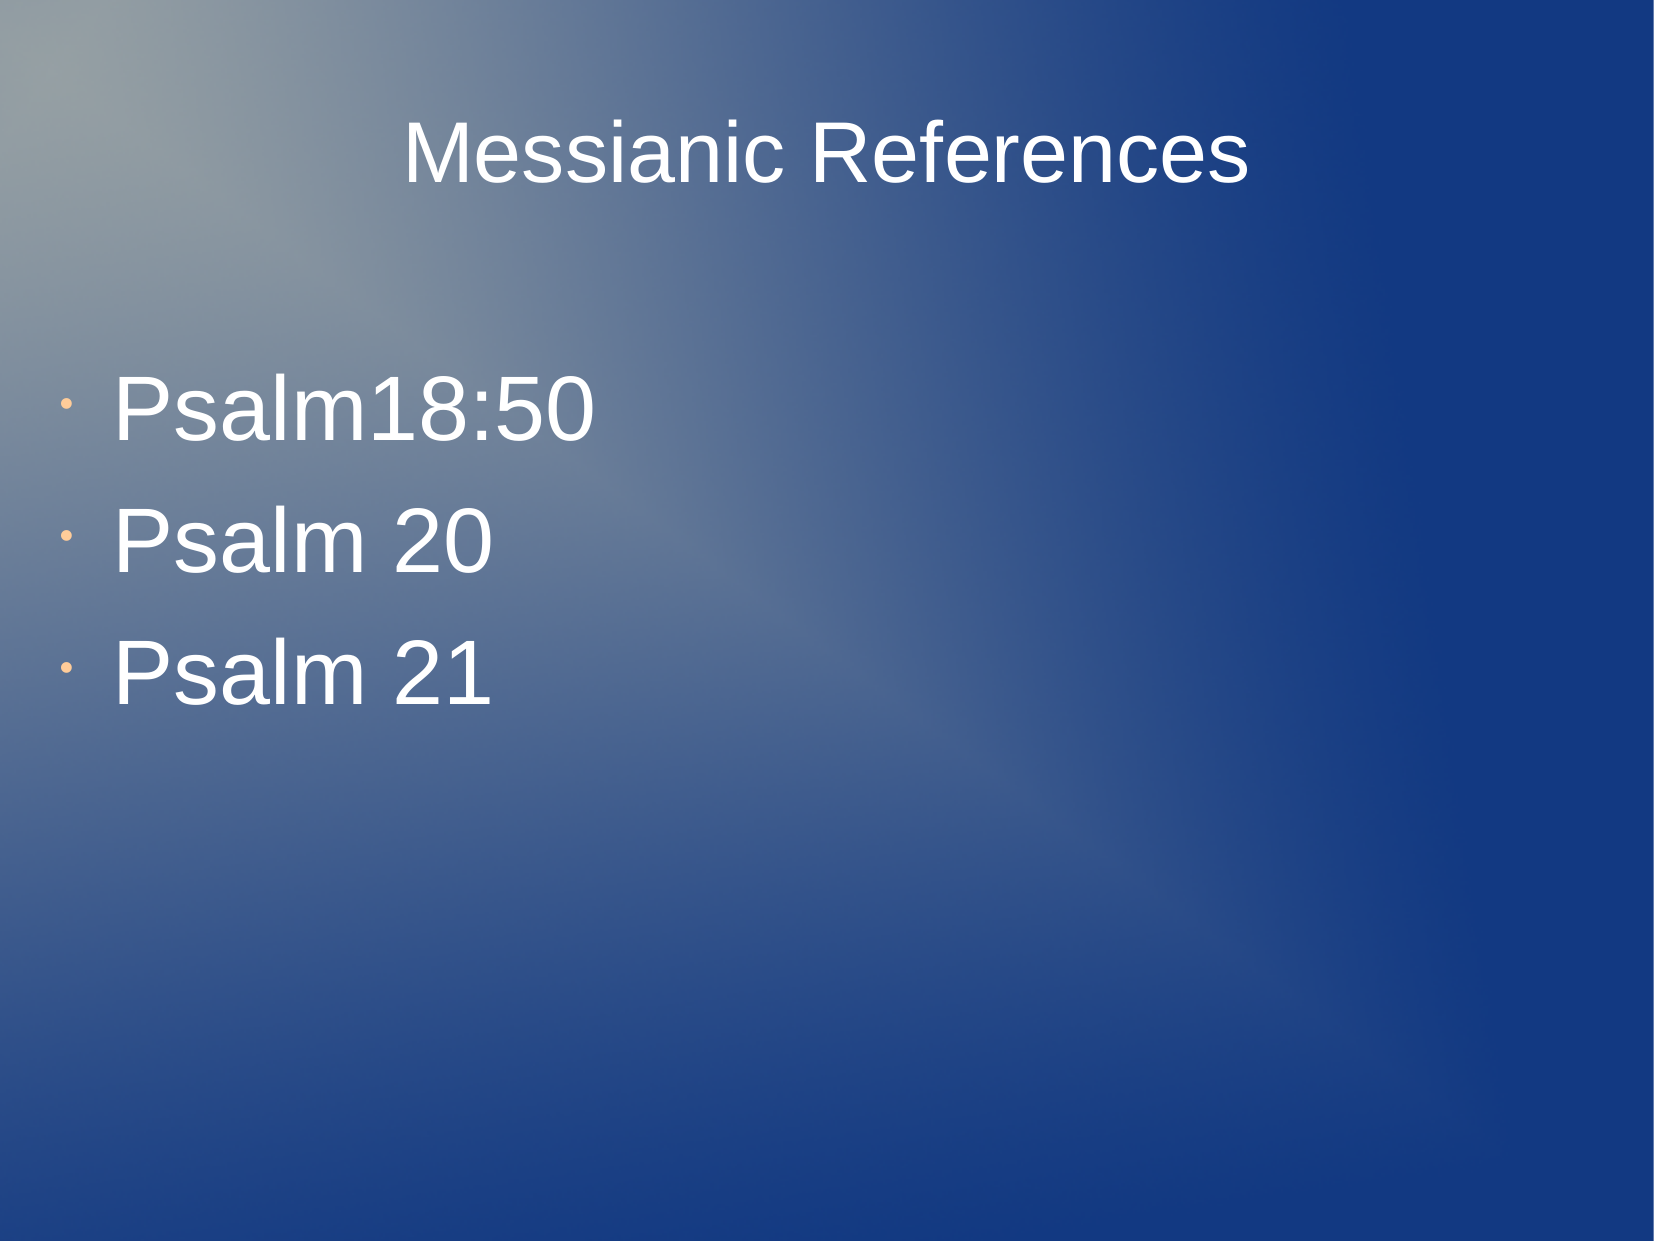

# Messianic References
Psalm18:50
Psalm 20
Psalm 21